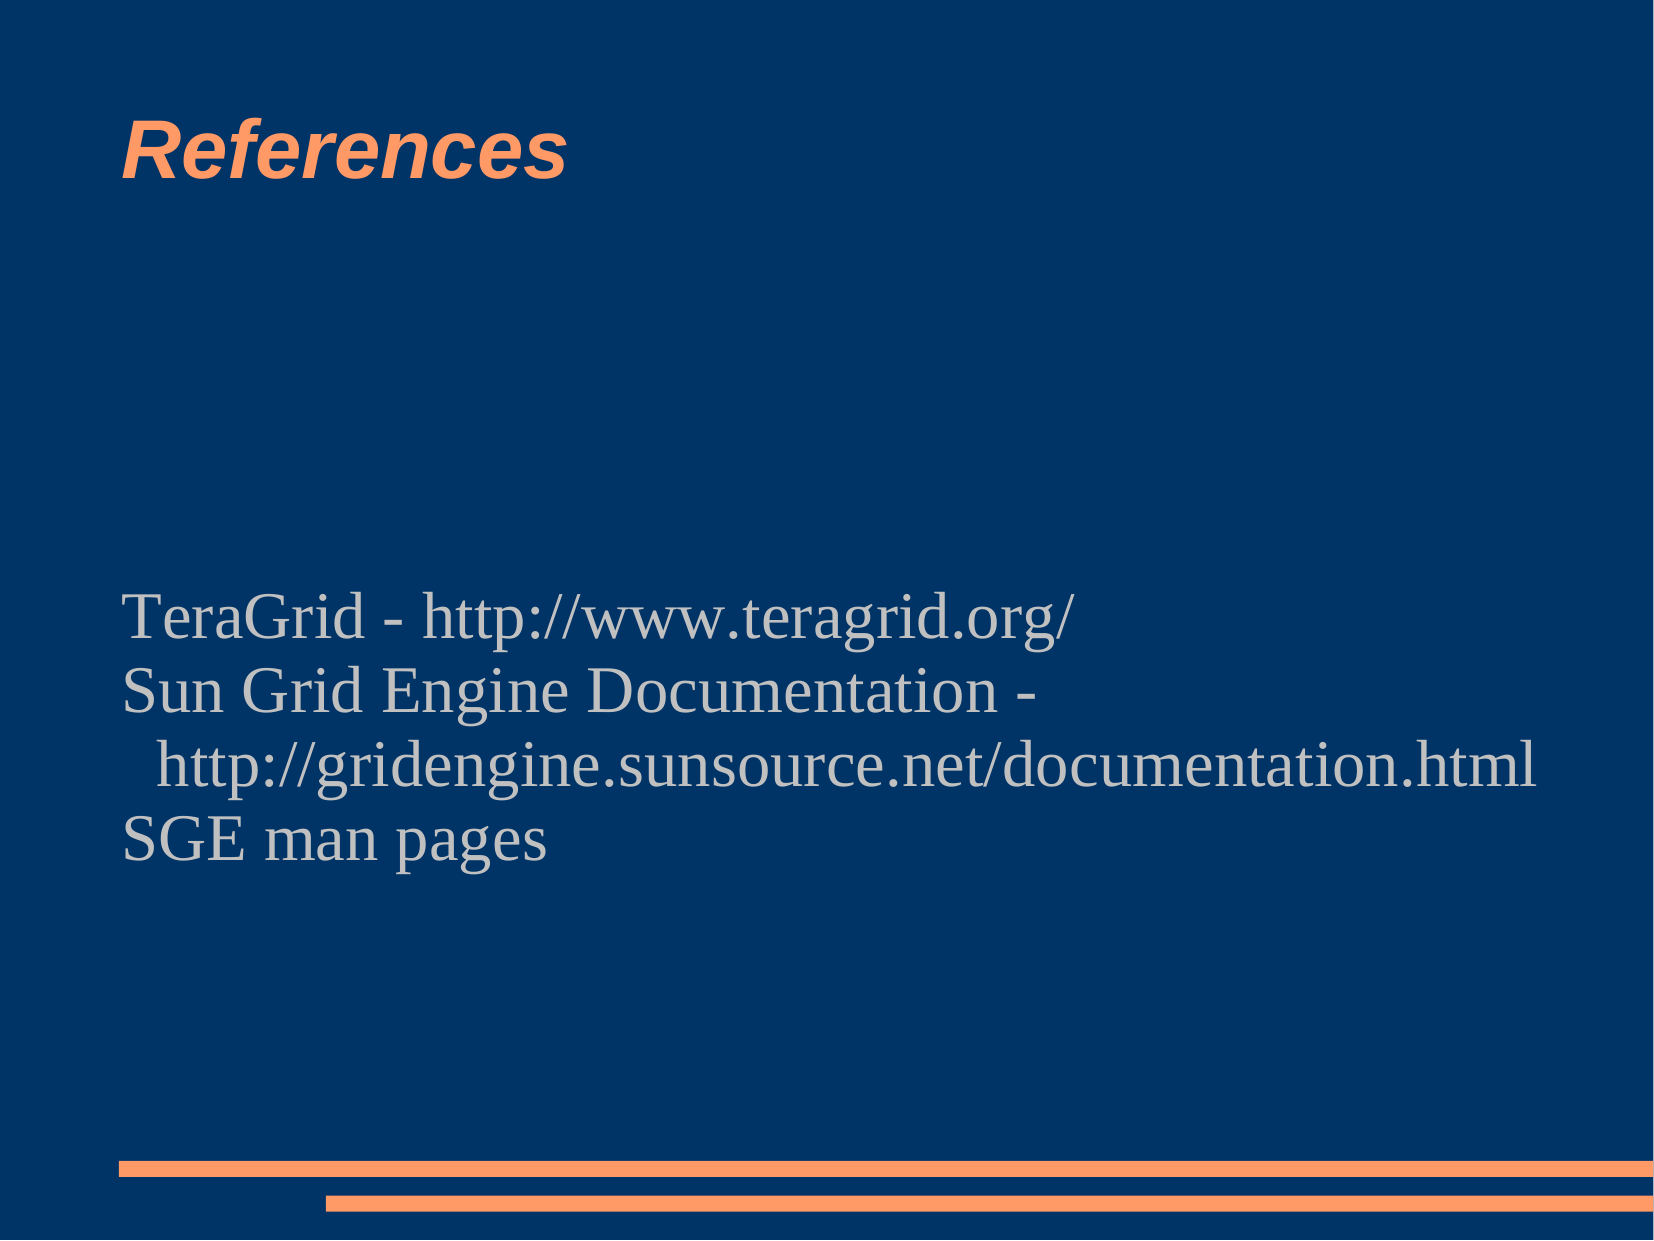

# References
TeraGrid - http://www.teragrid.org/
Sun Grid Engine Documentation - http://gridengine.sunsource.net/documentation.html
SGE man pages